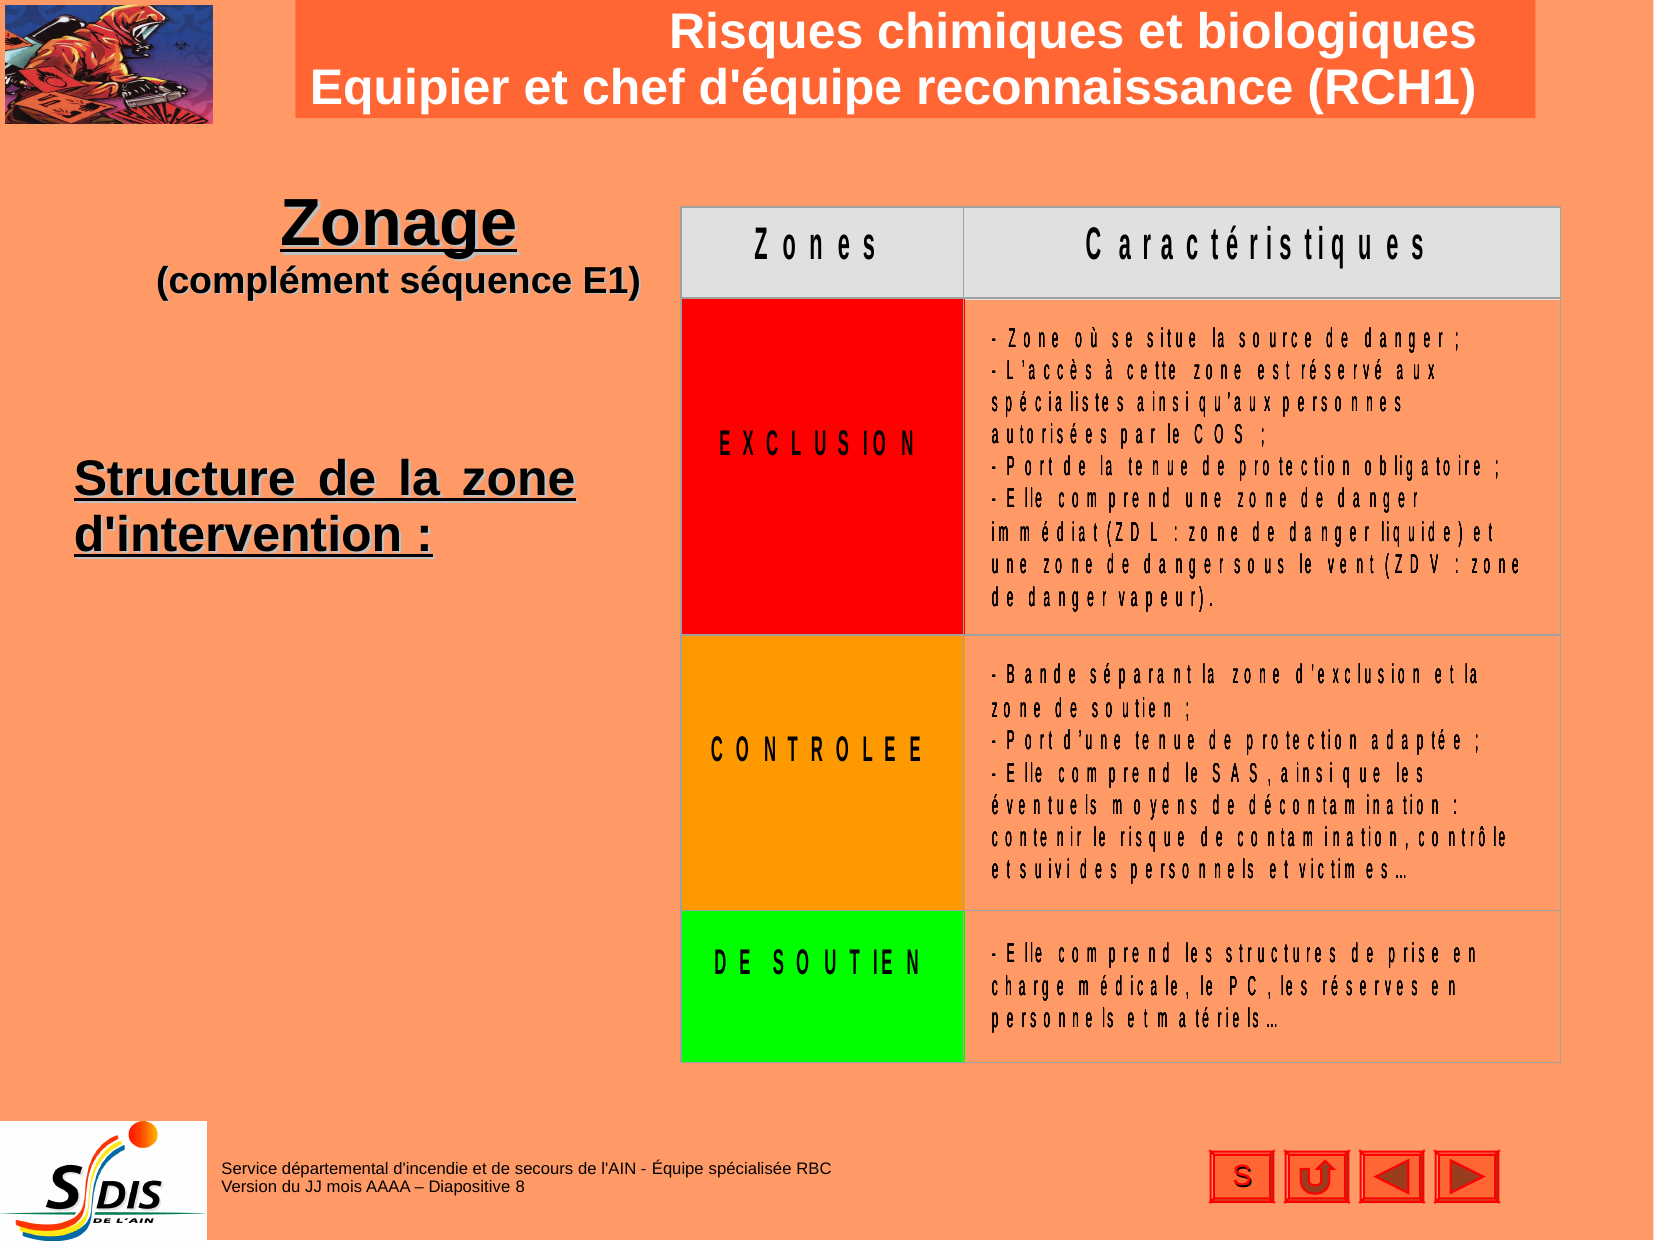

Zonage
(complément séquence E1)
Structure de la zone d'intervention :
S